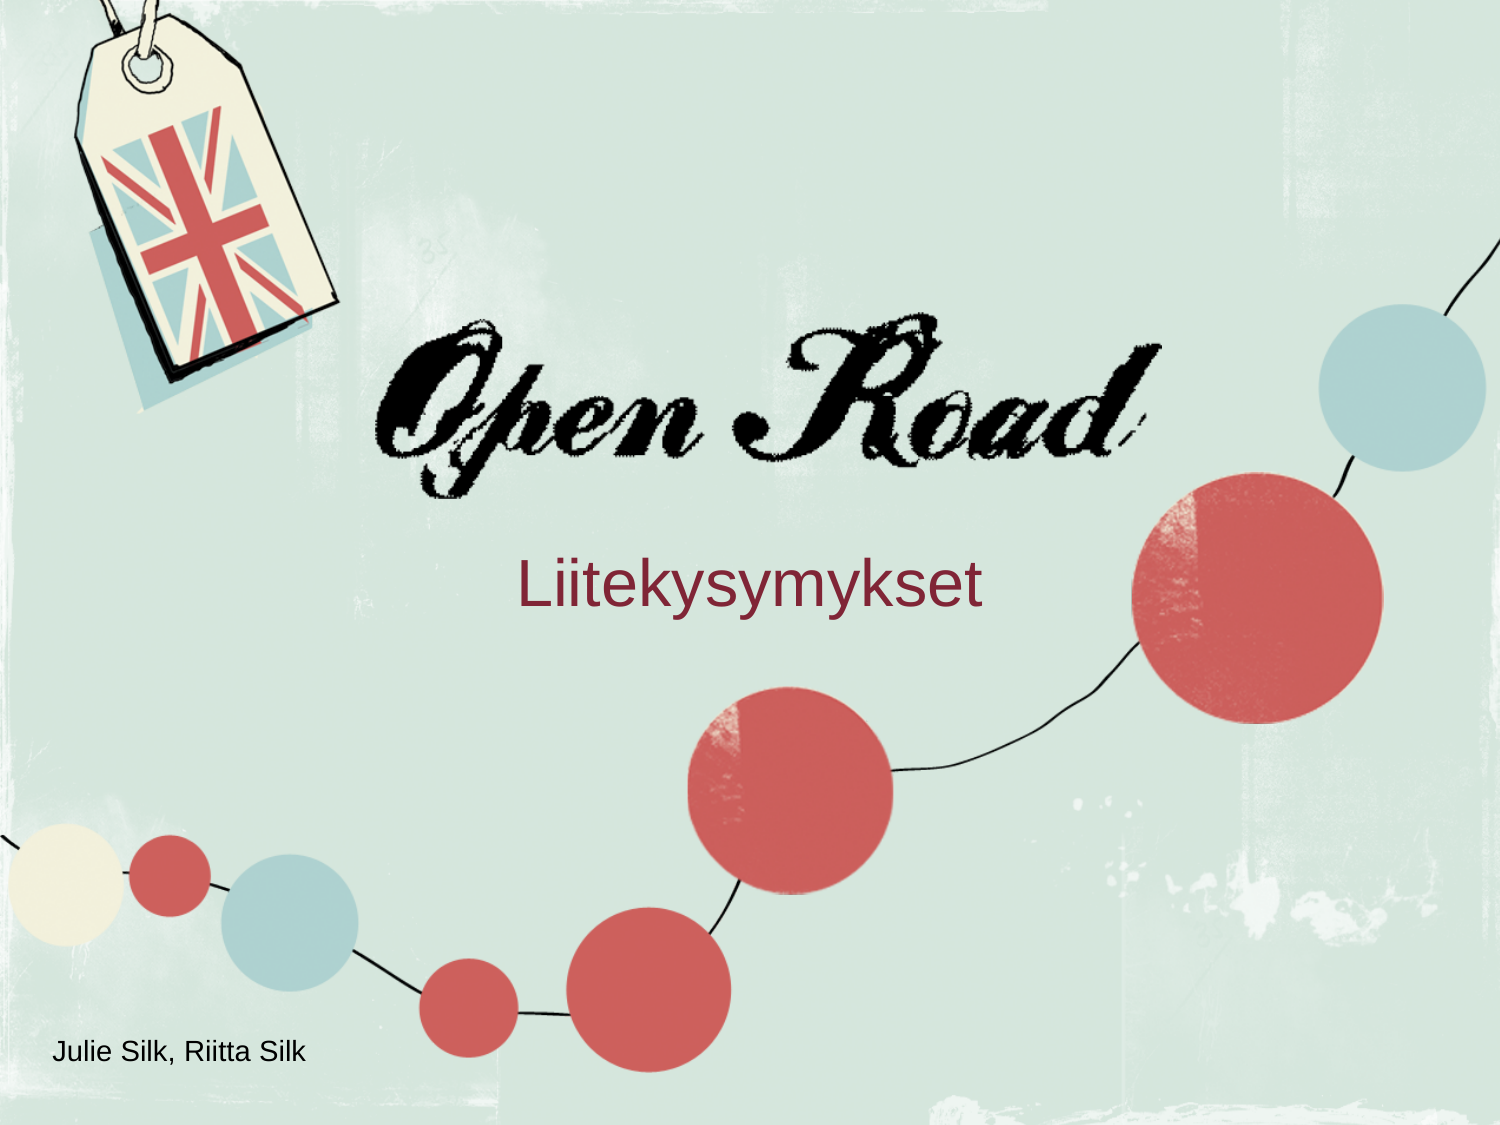

#
Liitekysymykset
Julie Silk, Riitta Silk
1